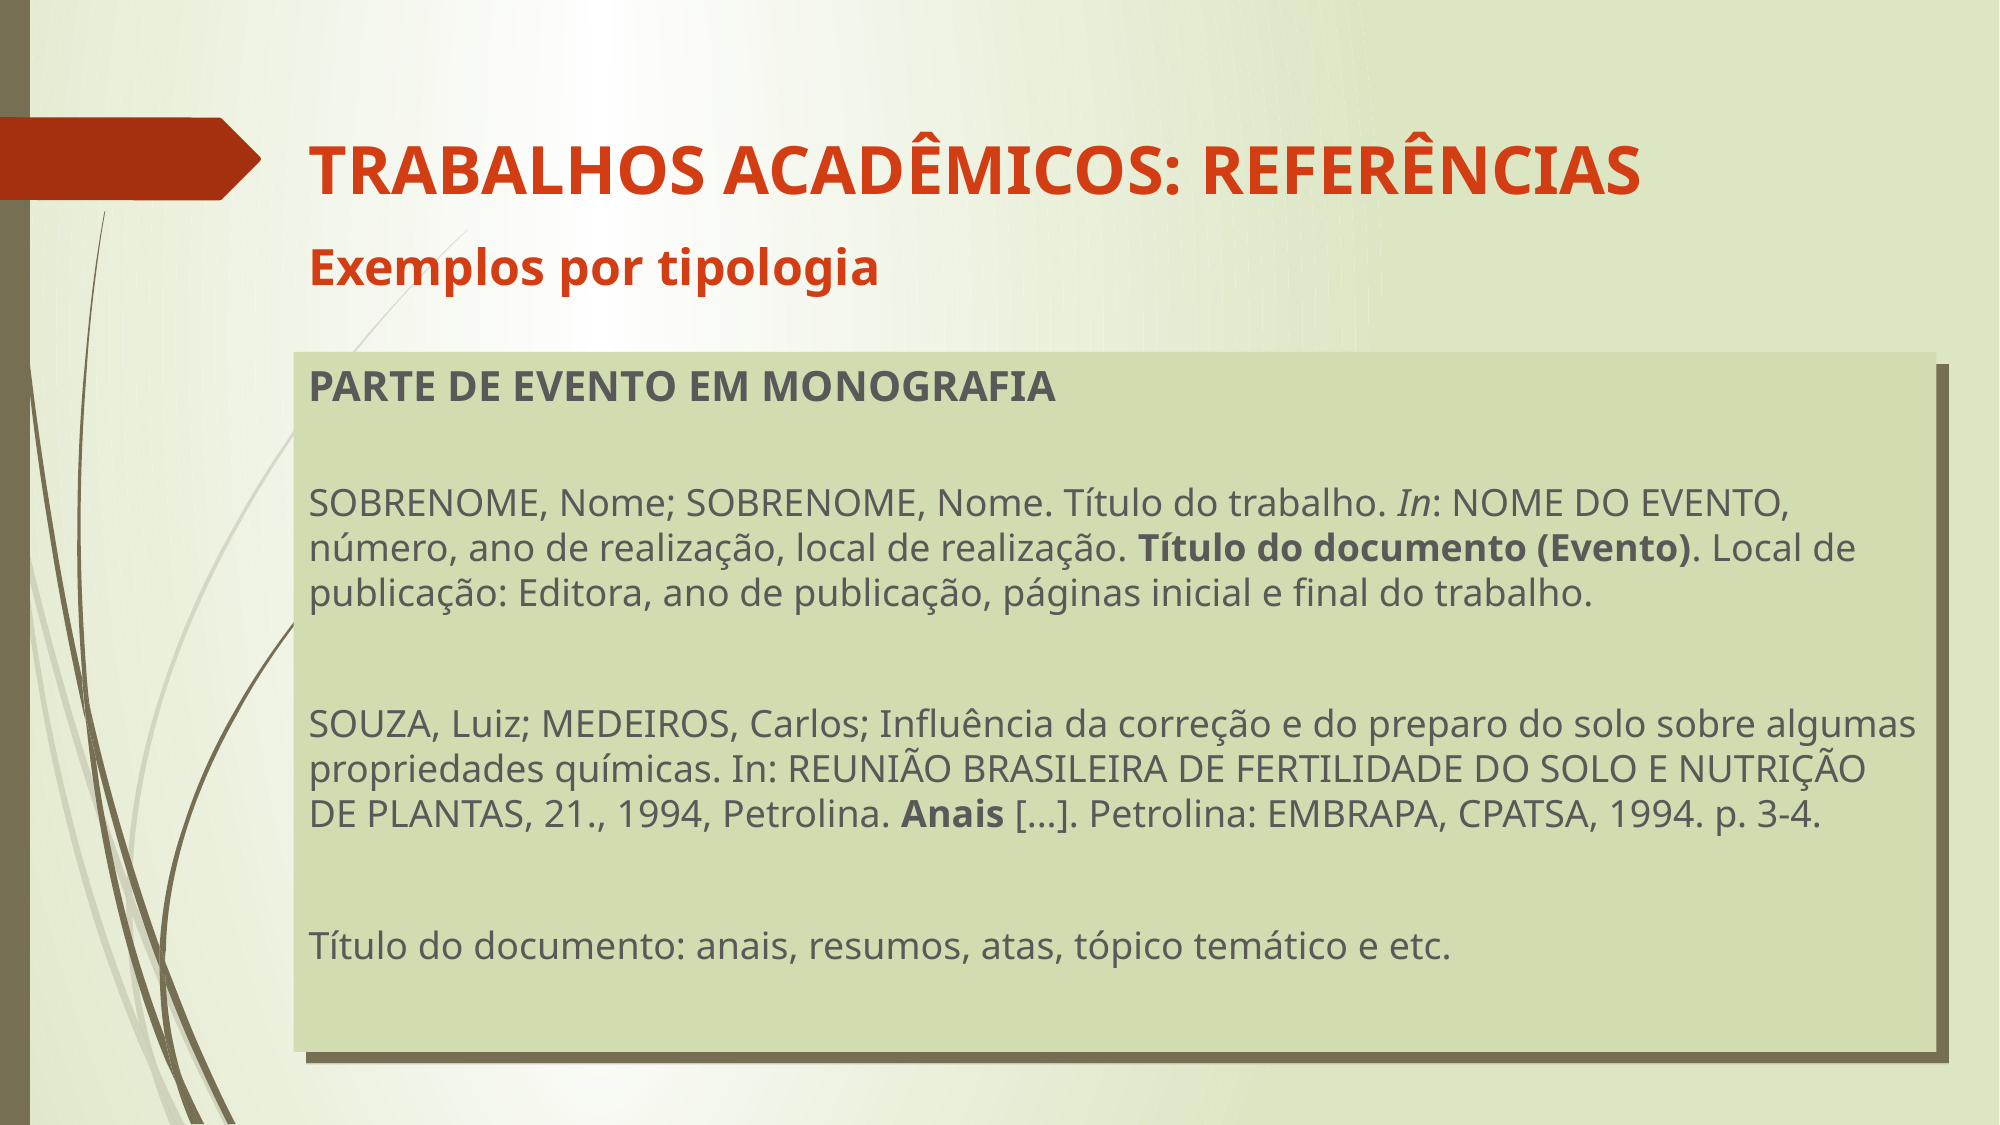

TRABALHOS ACADÊMICOS: REFERÊNCIAS
Exemplos por tipologia
# PARTE DE EVENTO EM MONOGRAFIA
SOBRENOME, Nome; SOBRENOME, Nome. Título do trabalho. In: NOME DO EVENTO, número, ano de realização, local de realização. Título do documento (Evento). Local de publicação: Editora, ano de publicação, páginas inicial e final do trabalho.
SOUZA, Luiz; MEDEIROS, Carlos; Influência da correção e do preparo do solo sobre algumas propriedades químicas. In: REUNIÃO BRASILEIRA DE FERTILIDADE DO SOLO E NUTRIÇÃO DE PLANTAS, 21., 1994, Petrolina. Anais [...]. Petrolina: EMBRAPA, CPATSA, 1994. p. 3-4.
Título do documento: anais, resumos, atas, tópico temático e etc.